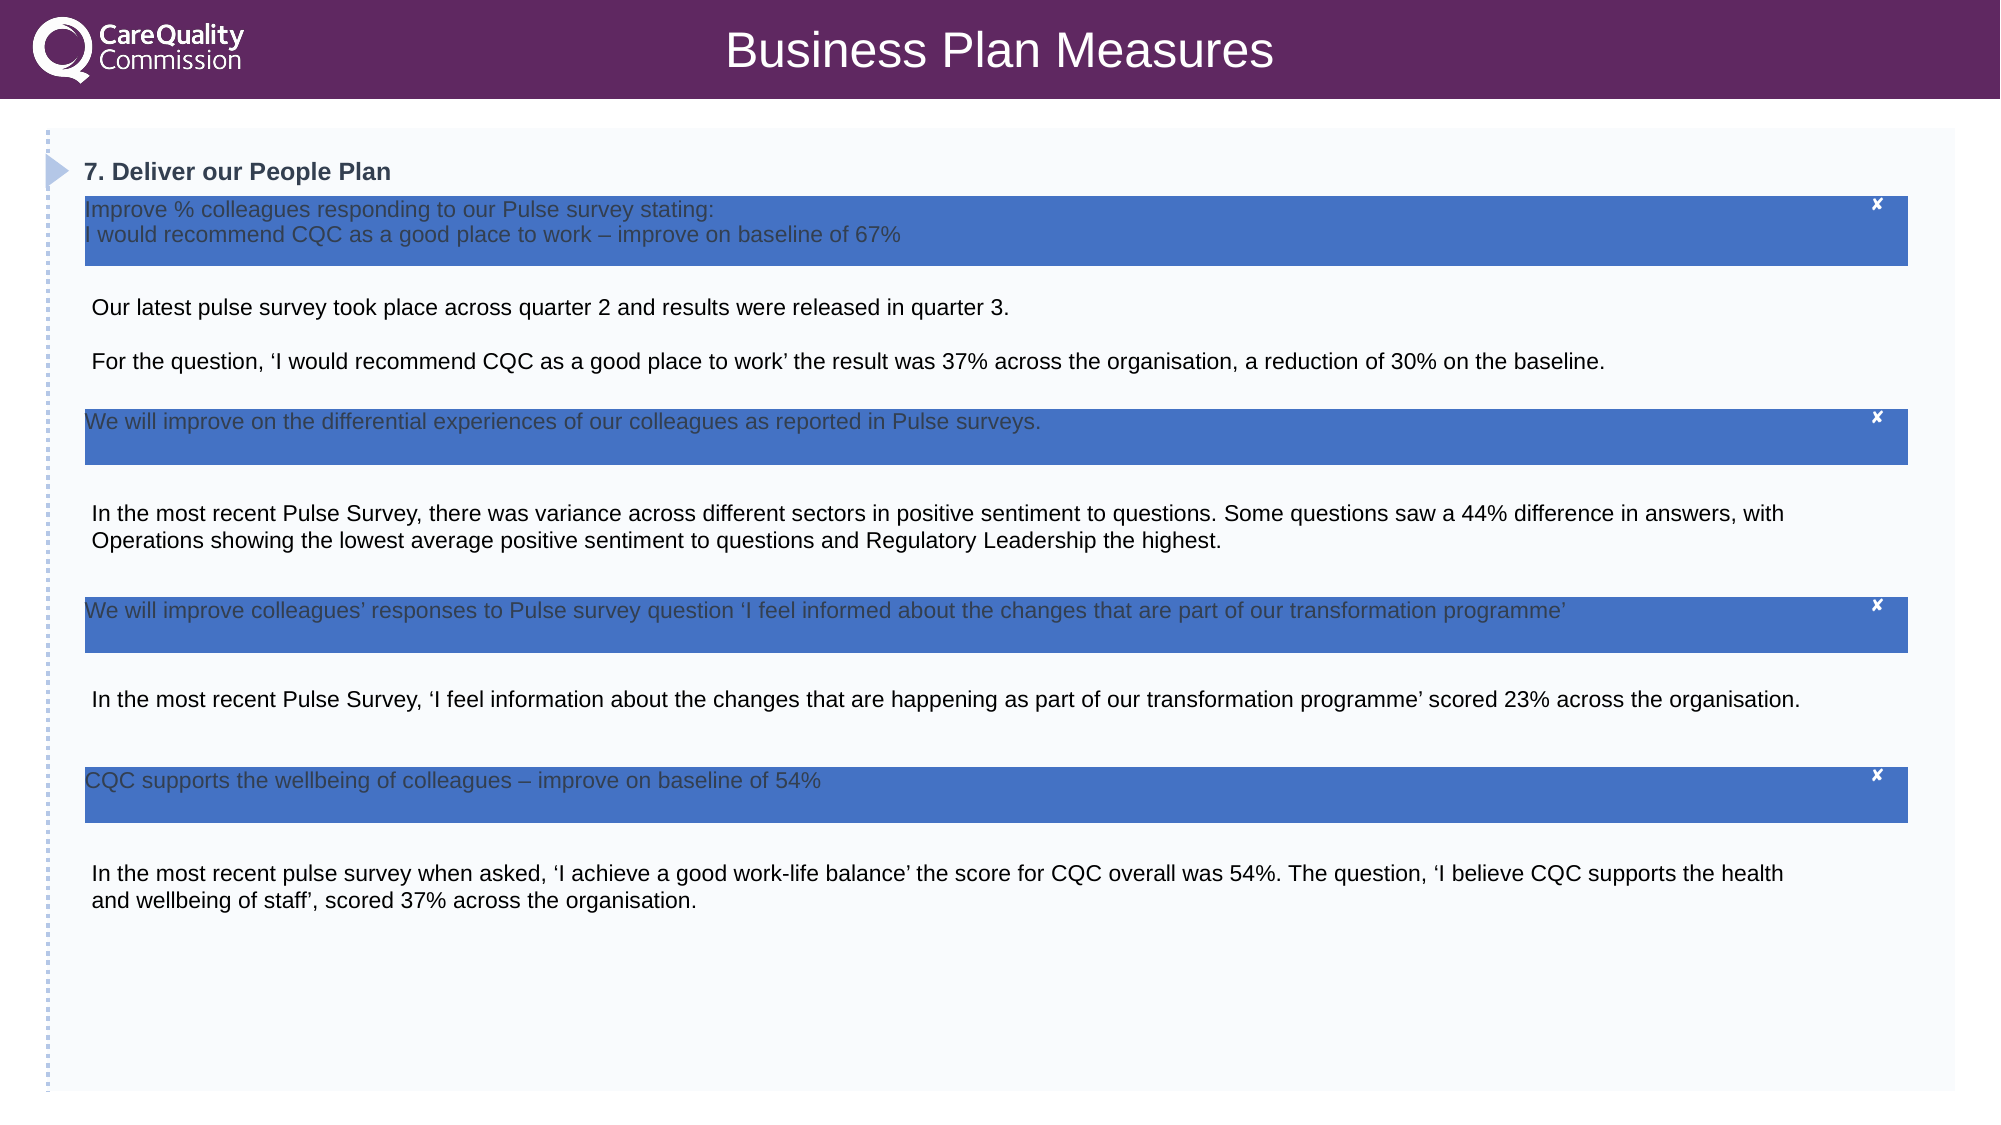

Business Plan Measures
7. Deliver our People Plan
| Improve % colleagues responding to our Pulse survey stating: I would recommend CQC as a good place to work – improve on baseline of 67% |  |
| --- | --- |
Our latest pulse survey took place across quarter 2 and results were released in quarter 3.
For the question, ‘I would recommend CQC as a good place to work’ the result was 37% across the organisation, a reduction of 30% on the baseline.
| We will improve on the differential experiences of our colleagues as reported in Pulse surveys. |  |
| --- | --- |
In the most recent Pulse Survey, there was variance across different sectors in positive sentiment to questions. Some questions saw a 44% difference in answers, with Operations showing the lowest average positive sentiment to questions and Regulatory Leadership the highest.
| We will improve colleagues’ responses to Pulse survey question ‘I feel informed about the changes that are part of our transformation programme’ |  |
| --- | --- |
In the most recent Pulse Survey, ‘I feel information about the changes that are happening as part of our transformation programme’ scored 23% across the organisation.
| CQC supports the wellbeing of colleagues – improve on baseline of 54% |  |
| --- | --- |
In the most recent pulse survey when asked, ‘I achieve a good work-life balance’ the score for CQC overall was 54%. The question, ‘I believe CQC supports the health and wellbeing of staff’, scored 37% across the organisation.